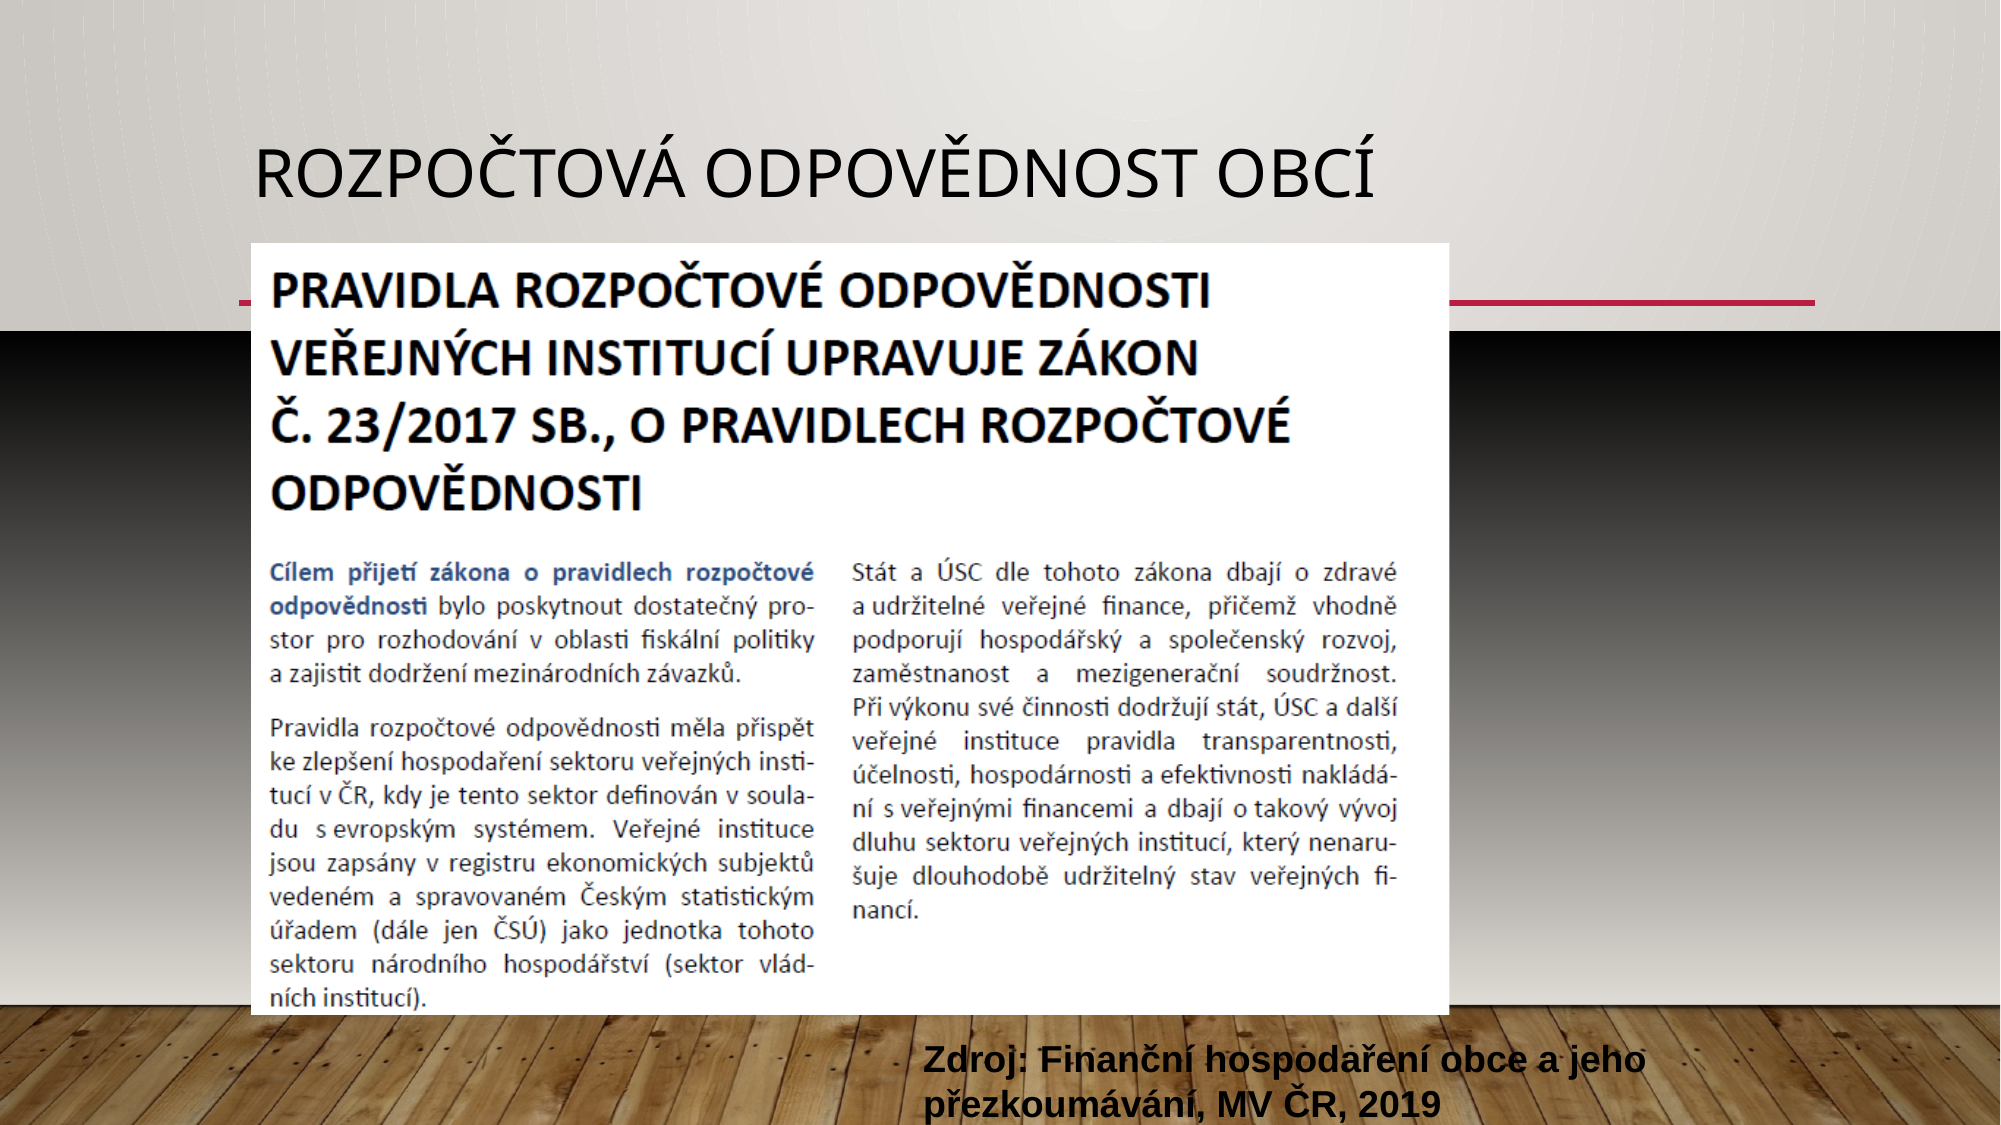

# Rozpočtová odpovědnost obcí
Zdroj: Finanční hospodaření obce a jeho přezkoumávání, MV ČR, 2019